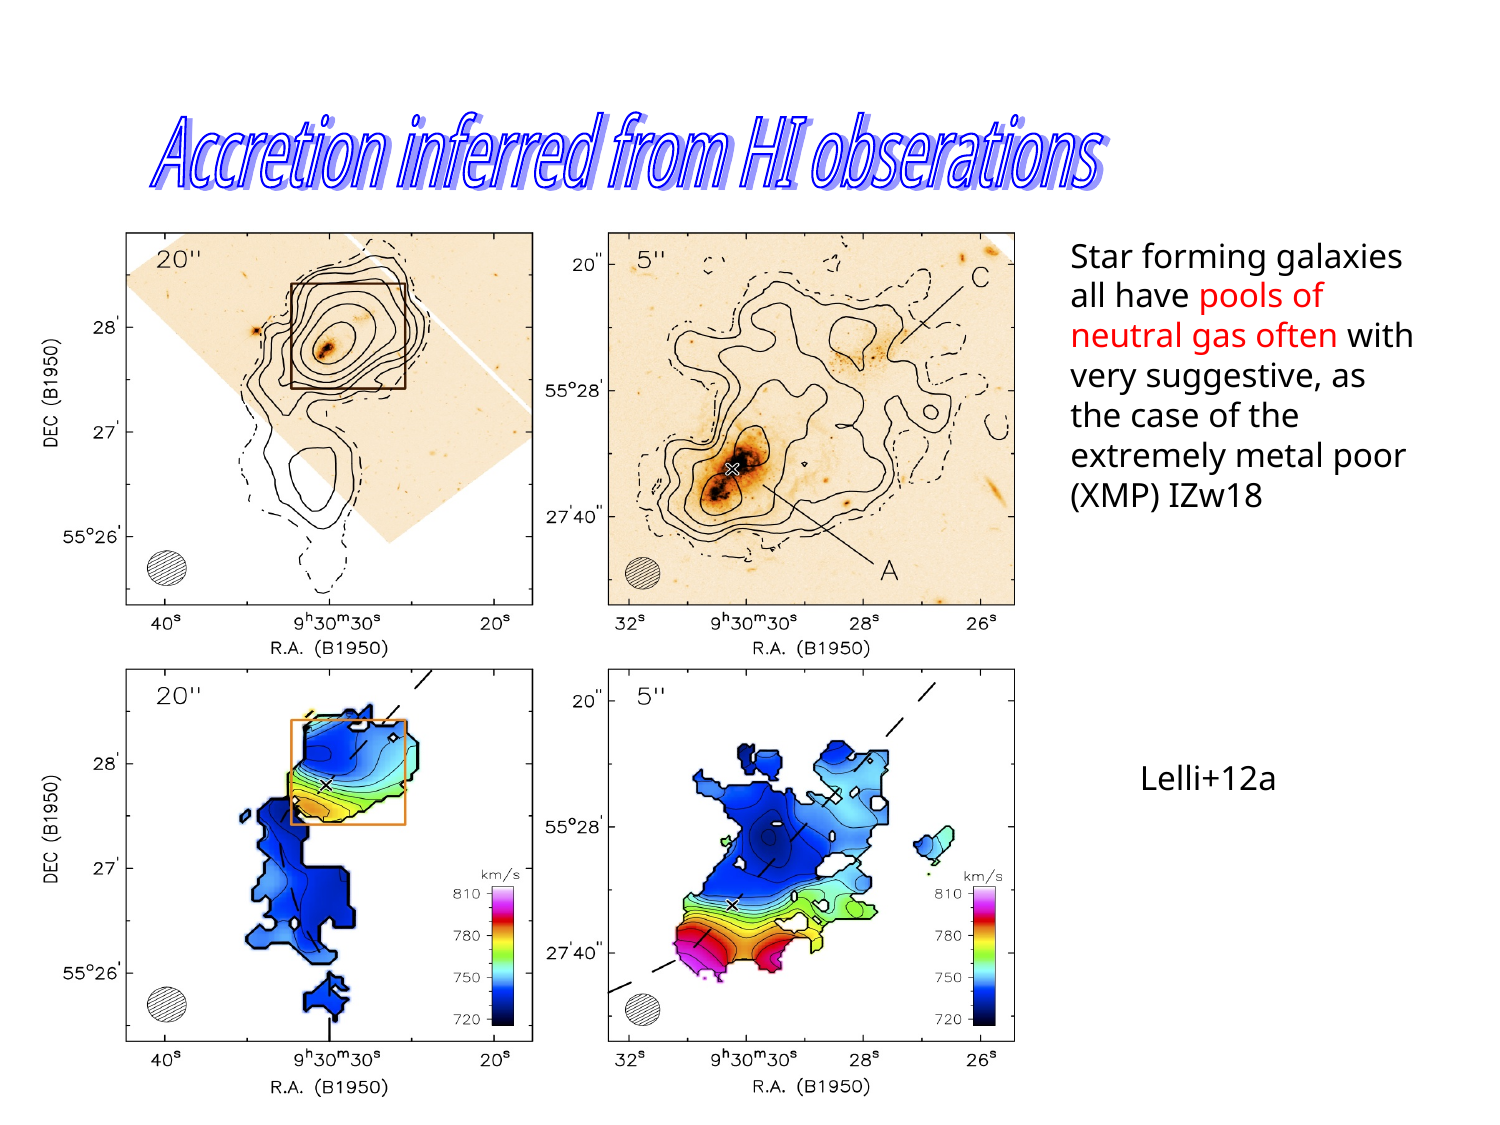

Accretion inferred from HI obserations
Star forming galaxies all have pools of neutral gas often with very suggestive, as the case of the extremely metal poor (XMP) IZw18
Lelli+12a